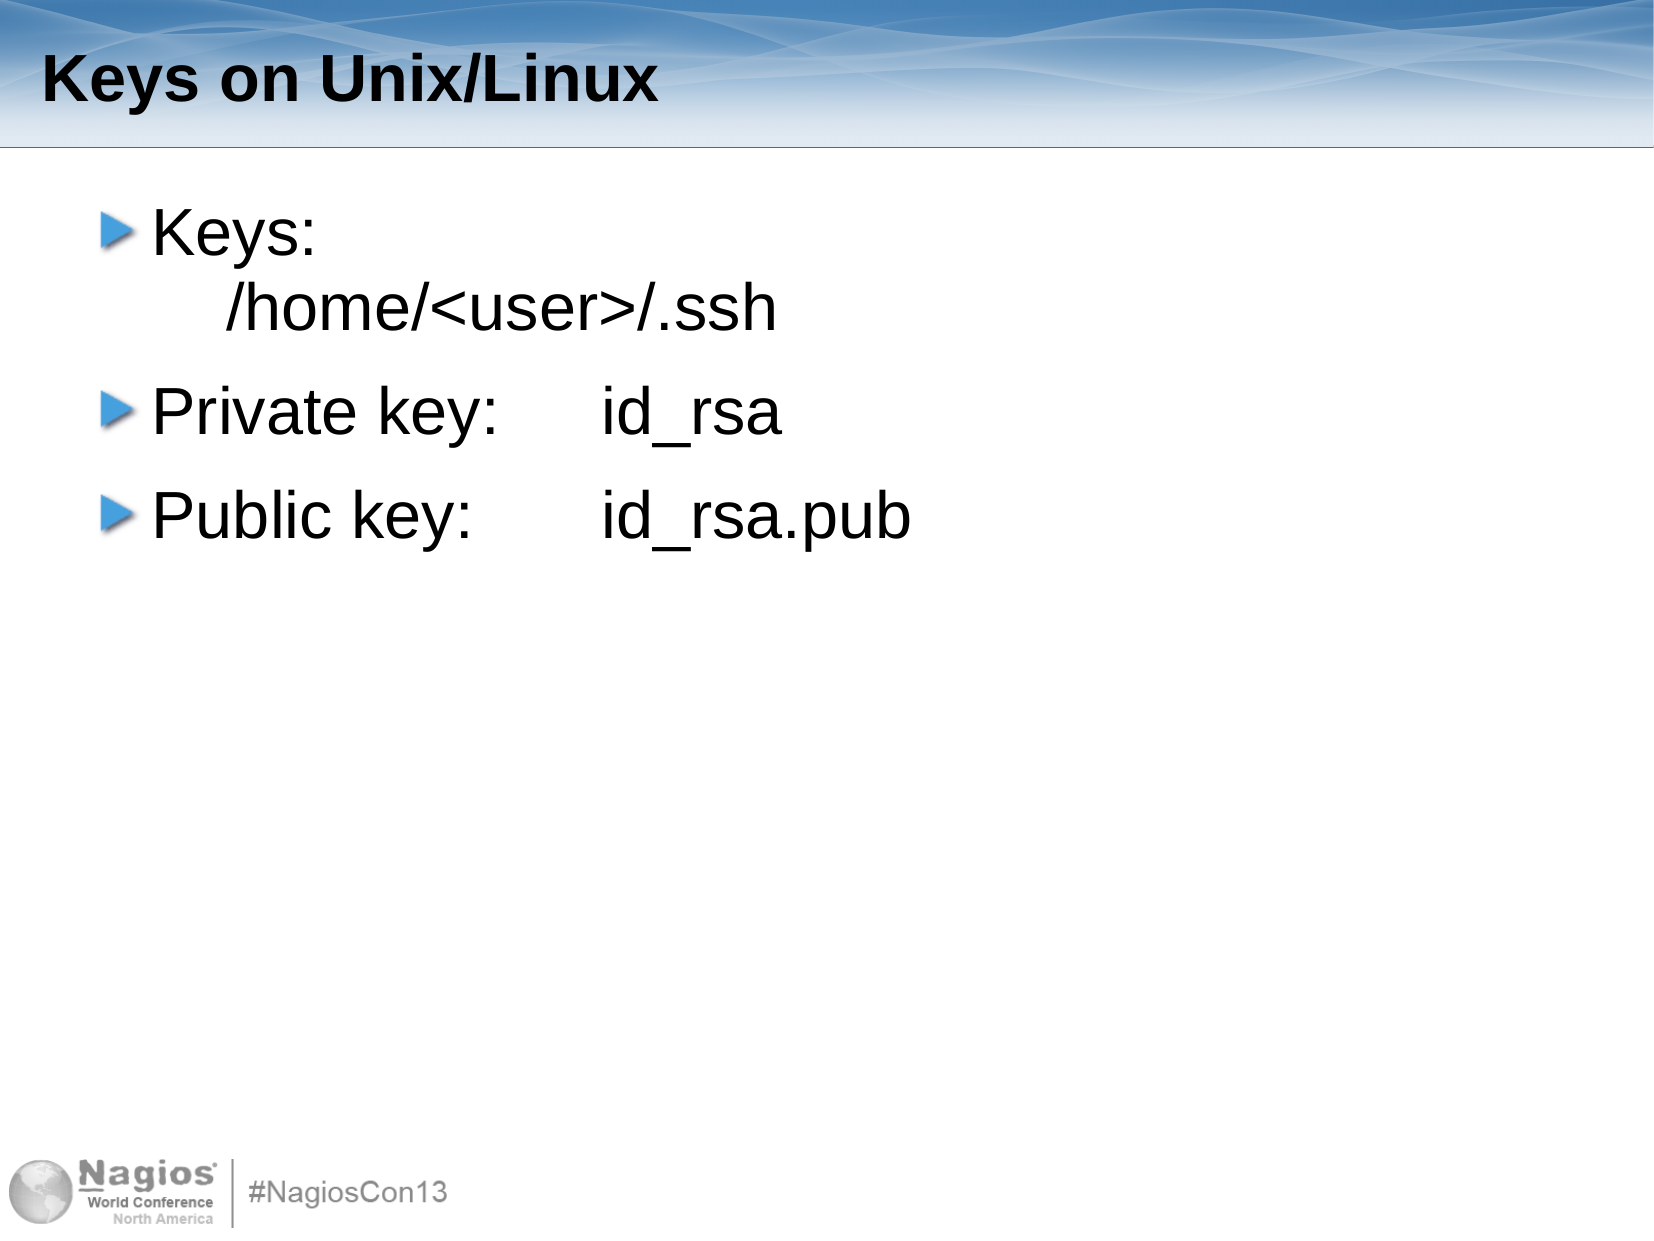

# Keys on Unix/Linux
Keys:
	/home/<user>/.ssh
Private key:		id_rsa
Public key:		id_rsa.pub